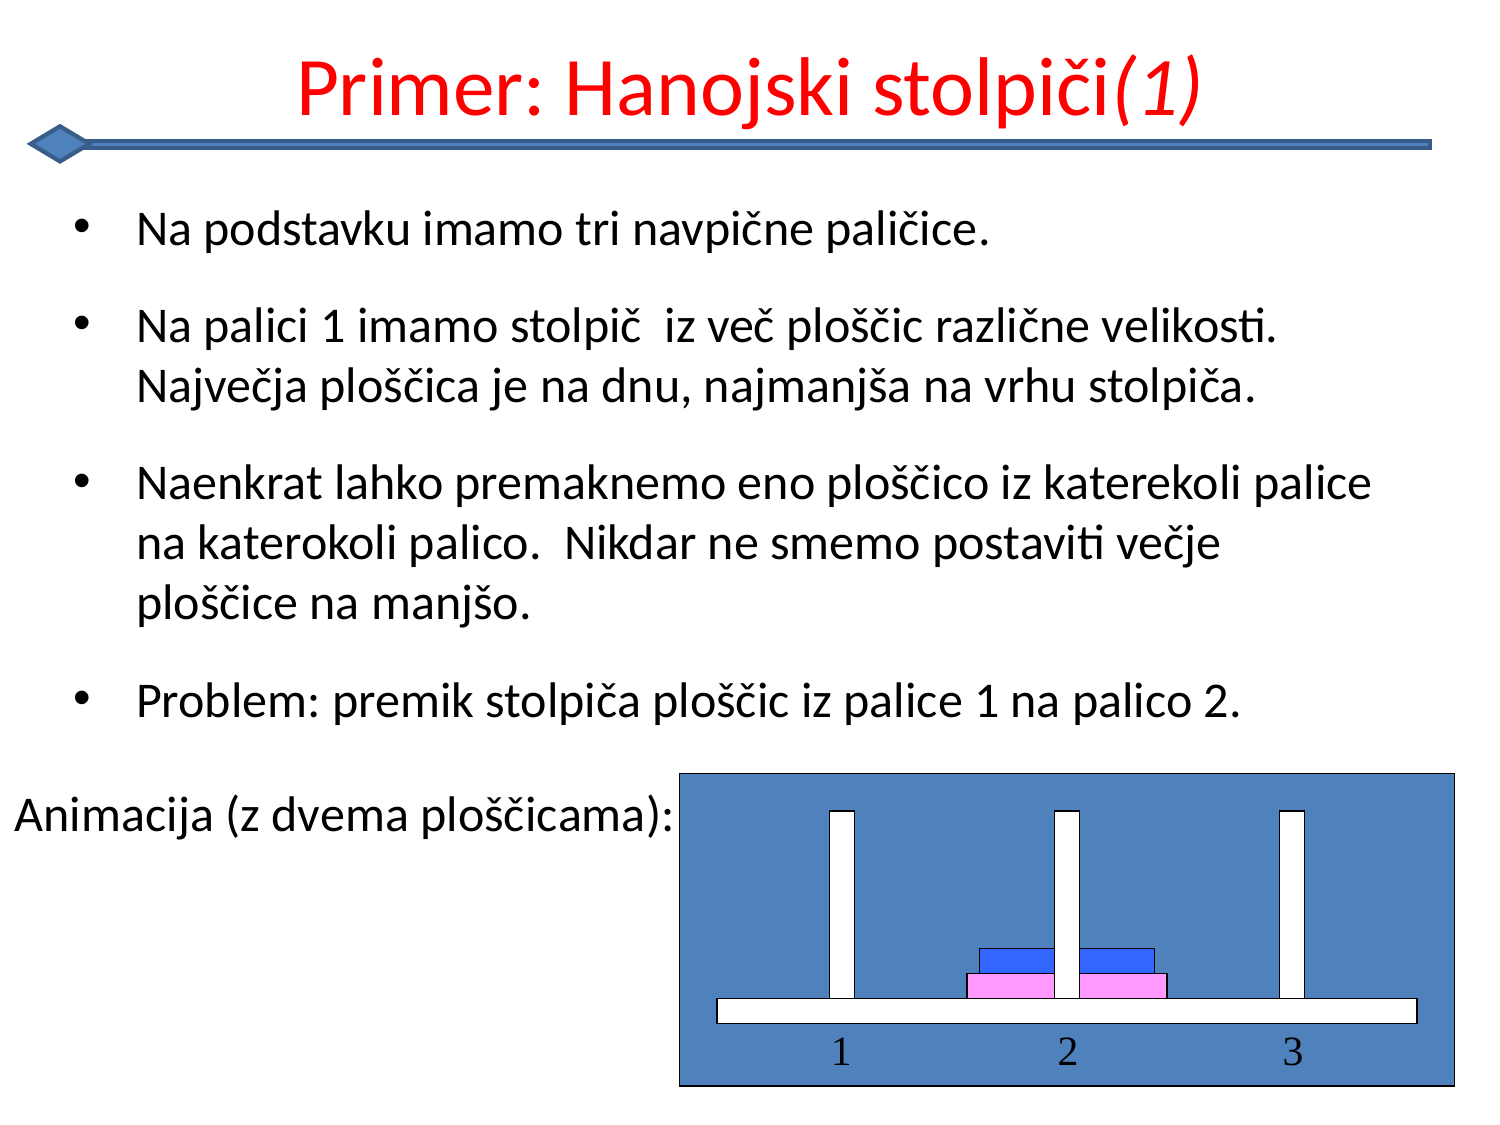

# Primer: Hanojski stolpiči(1)
Na podstavku imamo tri navpične paličice.
Na palici 1 imamo stolpič iz več ploščic različne velikosti. Največja ploščica je na dnu, najmanjša na vrhu stolpiča.
Naenkrat lahko premaknemo eno ploščico iz katerekoli palice na katerokoli palico. Nikdar ne smemo postaviti večje ploščice na manjšo.
Problem: premik stolpiča ploščic iz palice 1 na palico 2.
Animacija (z dvema ploščicama):
1
2
3
1
2
3
1
2
3
1
2
3